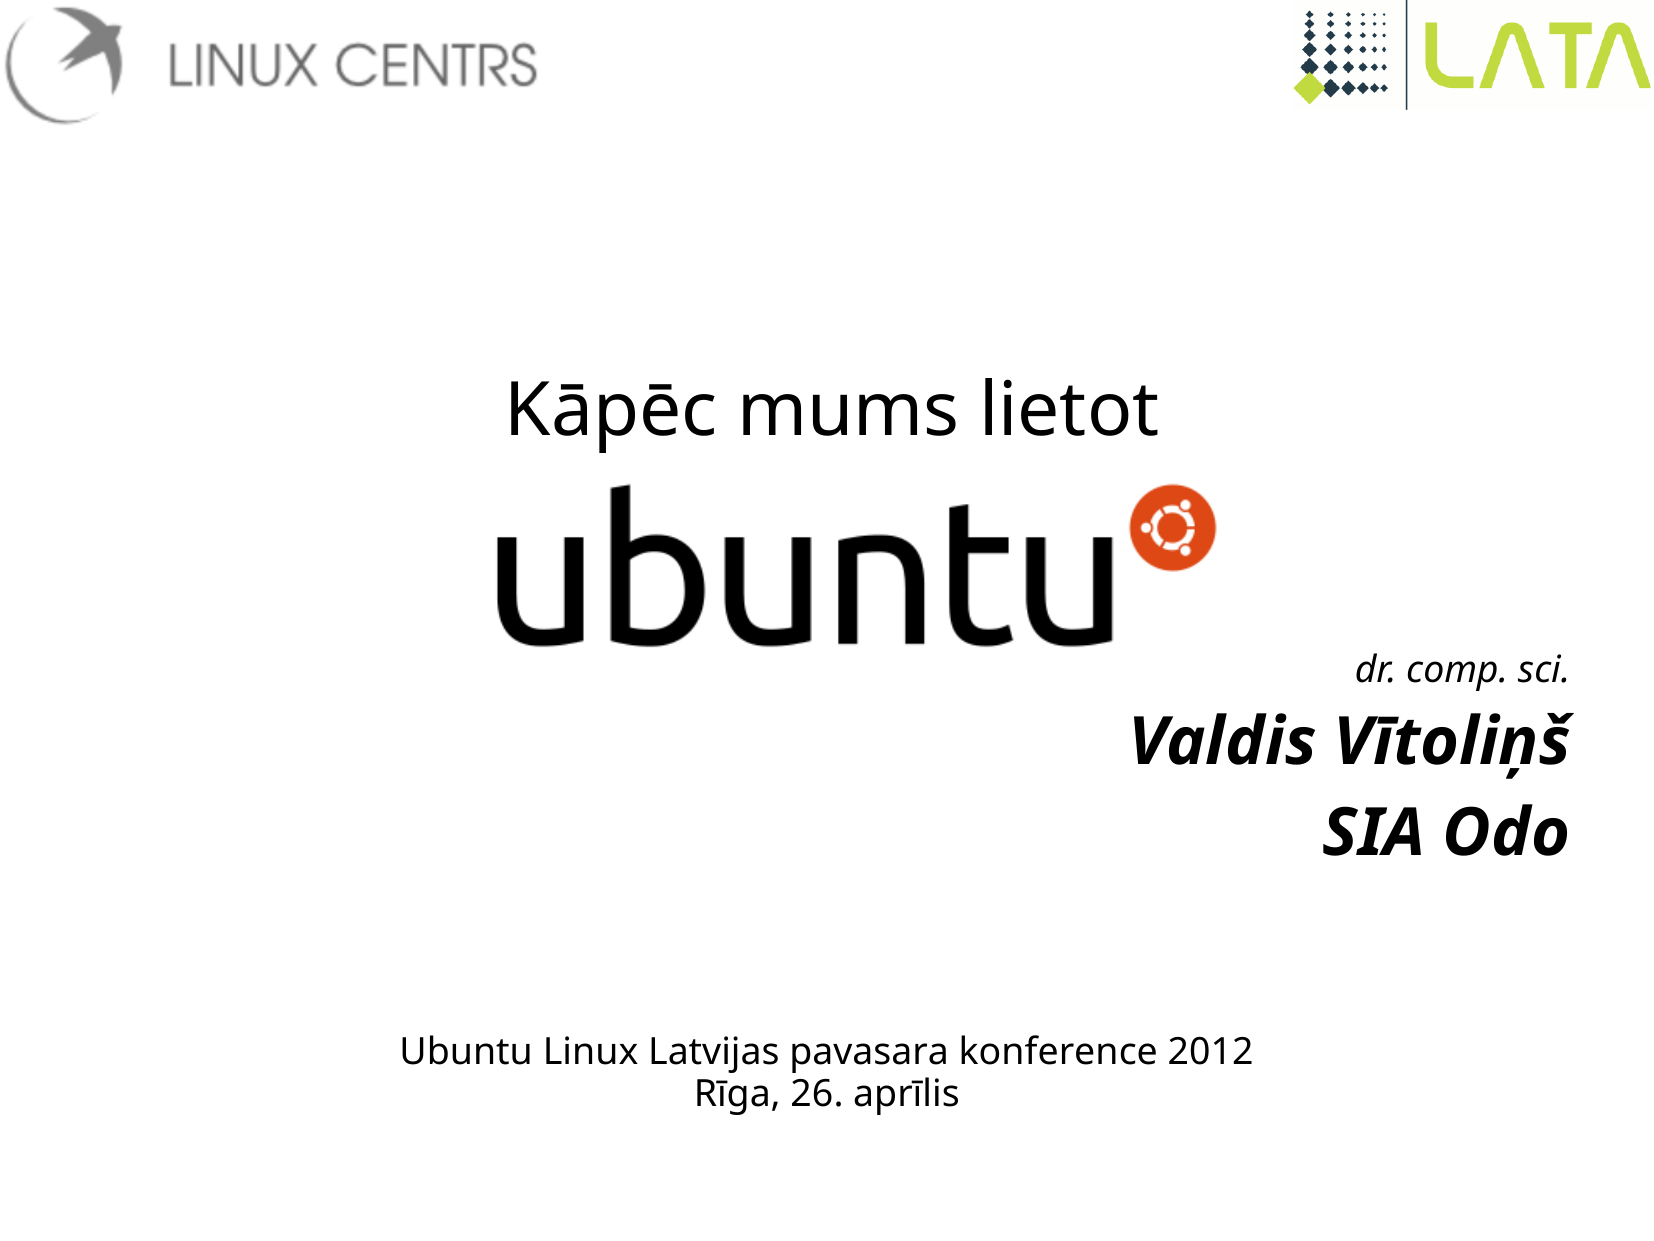

# Kāpēc mums lietot
dr. comp. sci.
Valdis Vītoliņš
SIA Odo
Ubuntu Linux Latvijas pavasara konference 2012
Rīga, 26. aprīlis